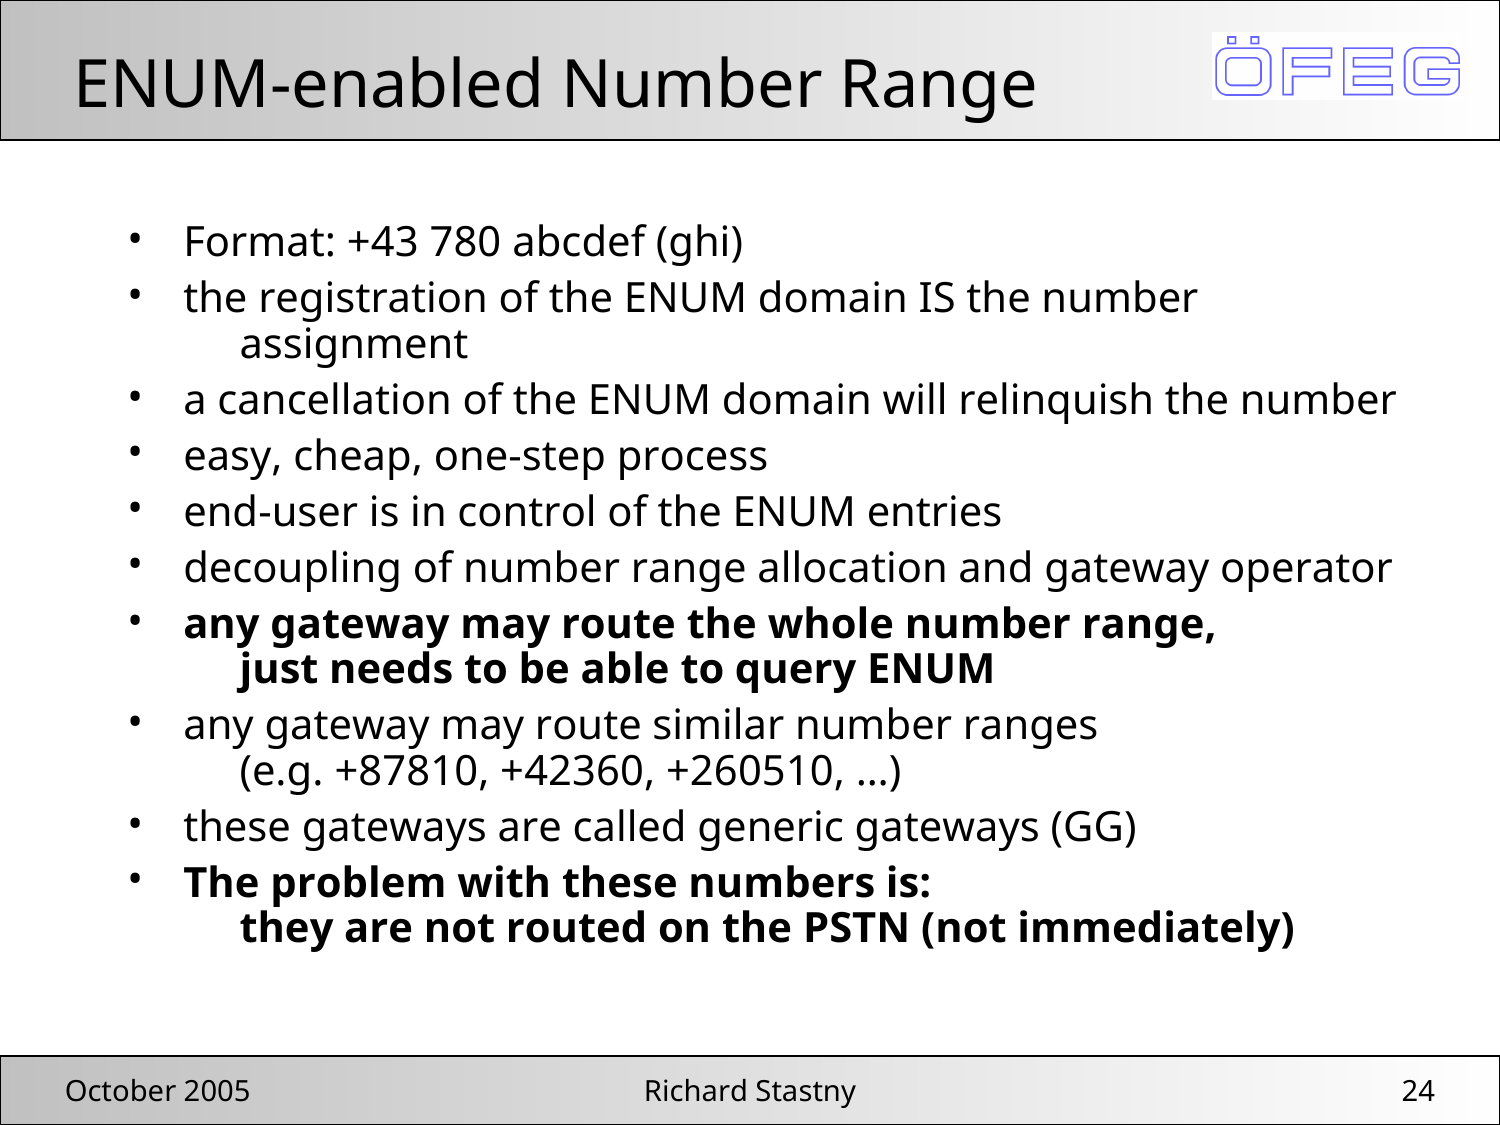

# ENUM-enabled Number Range
Format: +43 780 abcdef (ghi)
the registration of the ENUM domain IS the number assignment
a cancellation of the ENUM domain will relinquish the number
easy, cheap, one-step process
end-user is in control of the ENUM entries
decoupling of number range allocation and gateway operator
any gateway may route the whole number range,
just needs to be able to query ENUM
any gateway may route similar number ranges
(e.g. +87810, +42360, +260510, …)
these gateways are called generic gateways (GG)
The problem with these numbers is:
they are not routed on the PSTN (not immediately)
October 2005
Richard Stastny
24